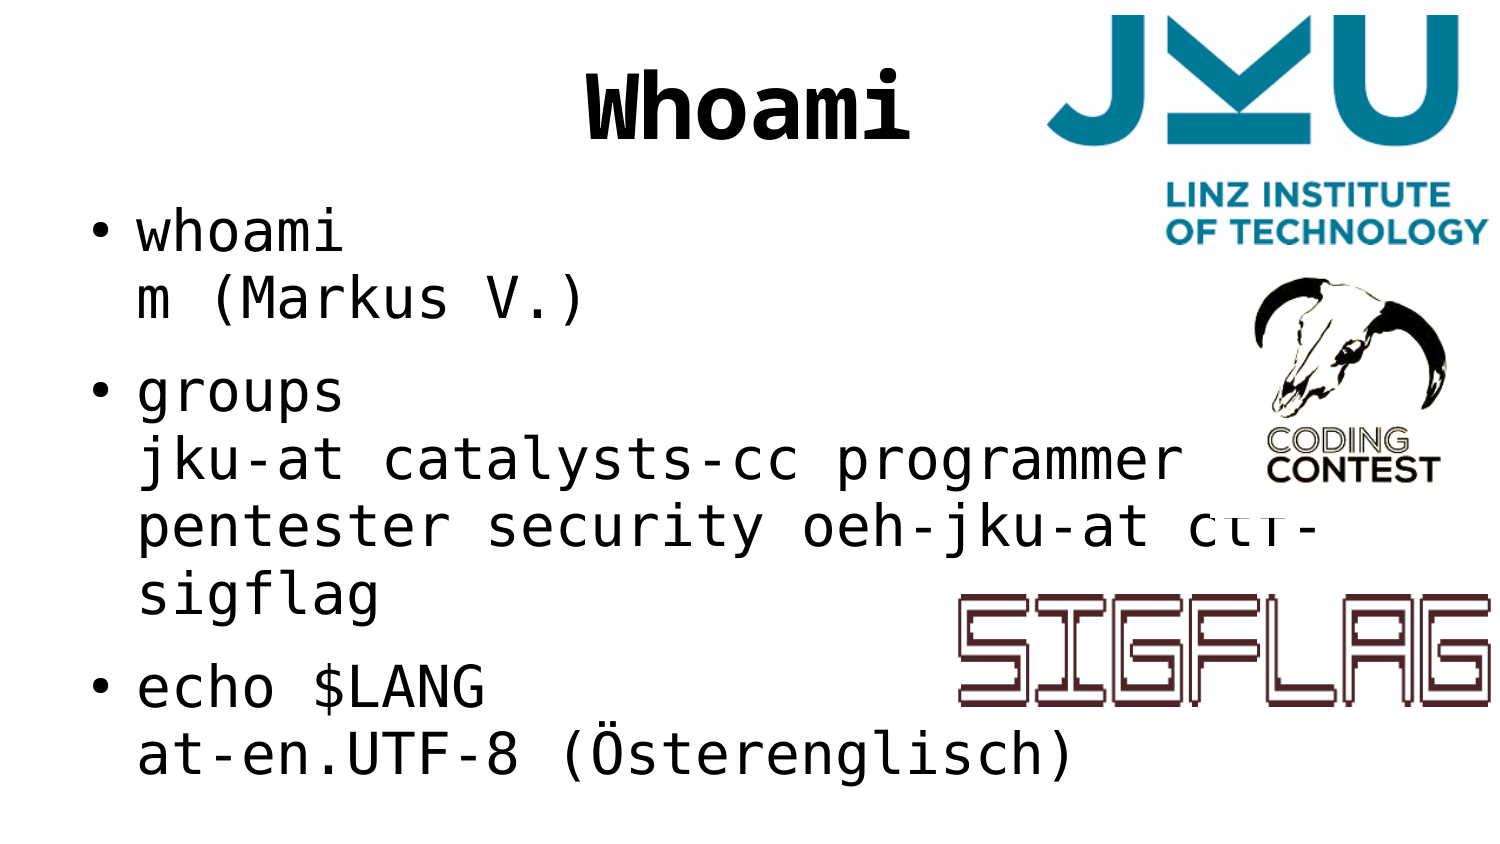

# Whoami
whoami
m (Markus V.)
groups
jku-at catalysts-cc programmer pentester security oeh-jku-at ctf-sigflag
echo $LANG
at-en.UTF-8 (Österenglisch)